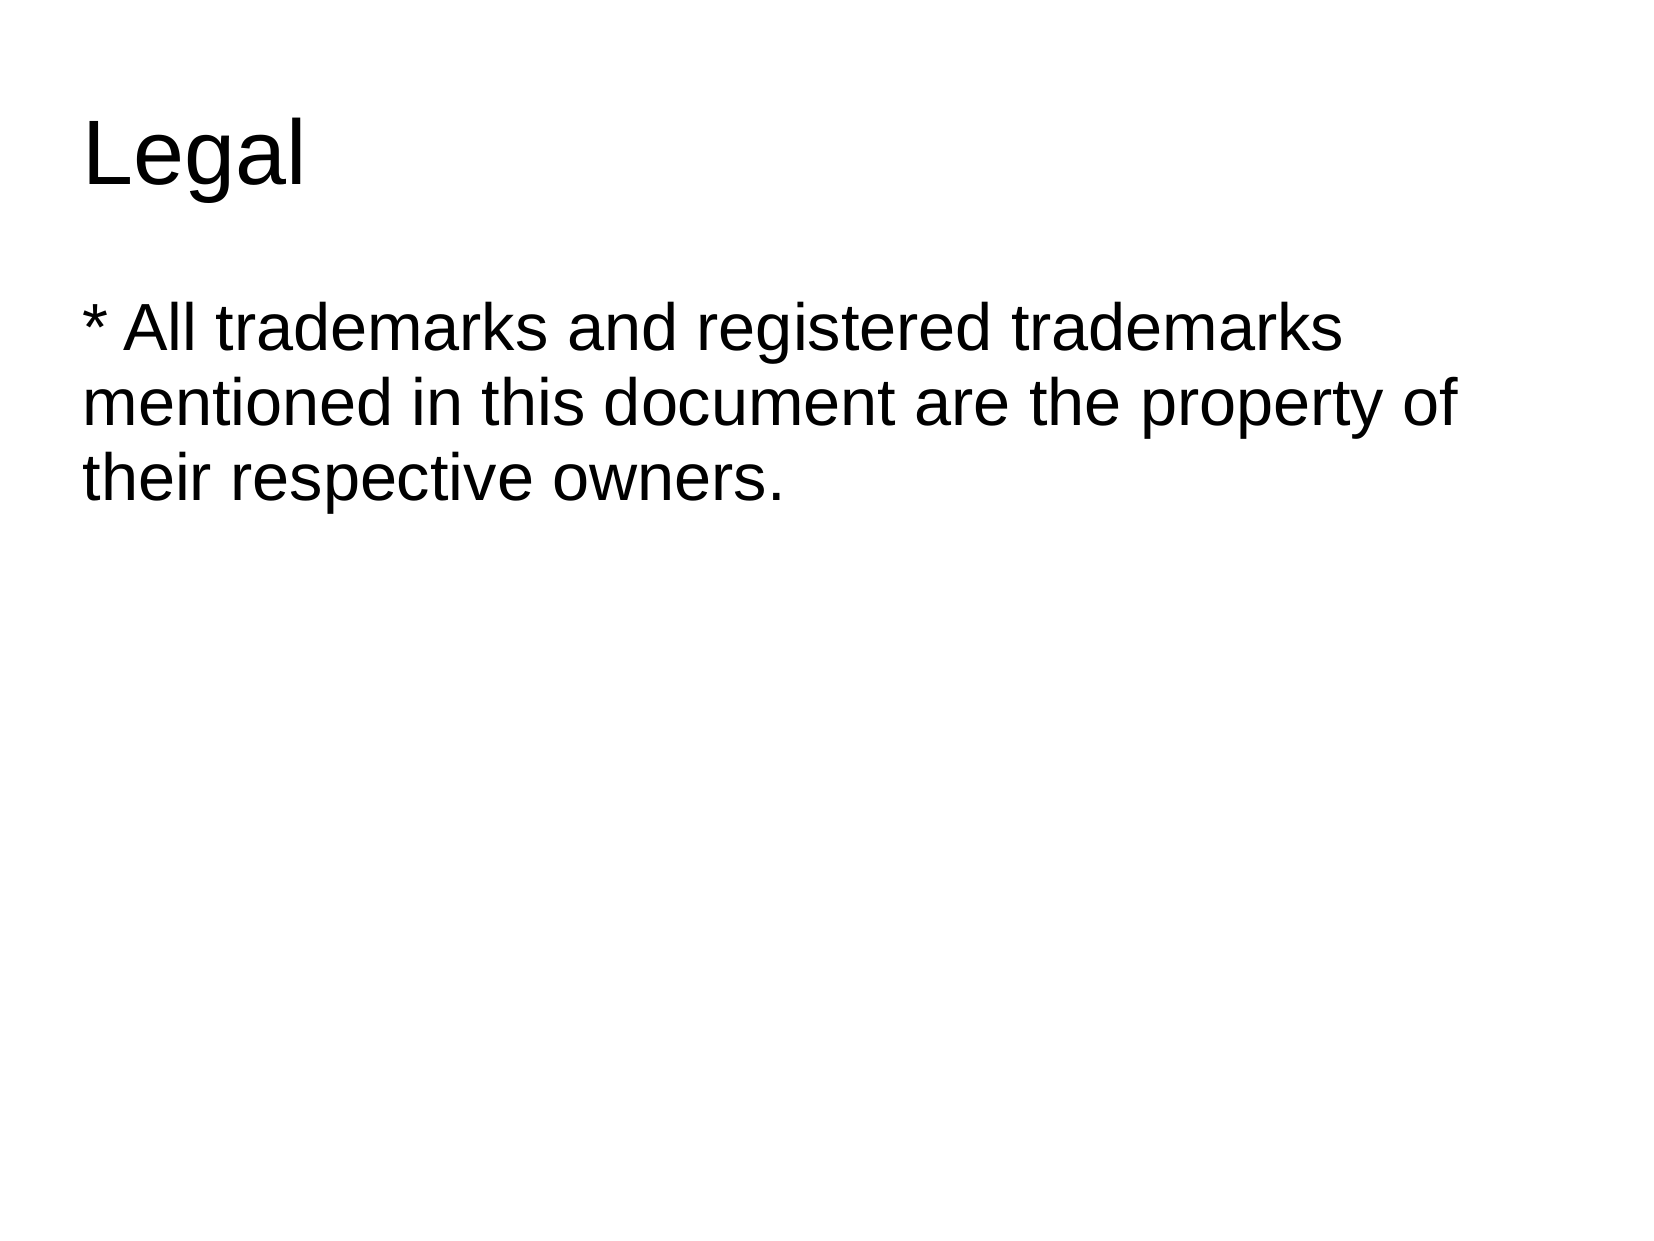

# Legal
* All trademarks and registered trademarks mentioned in this document are the property of their respective owners.